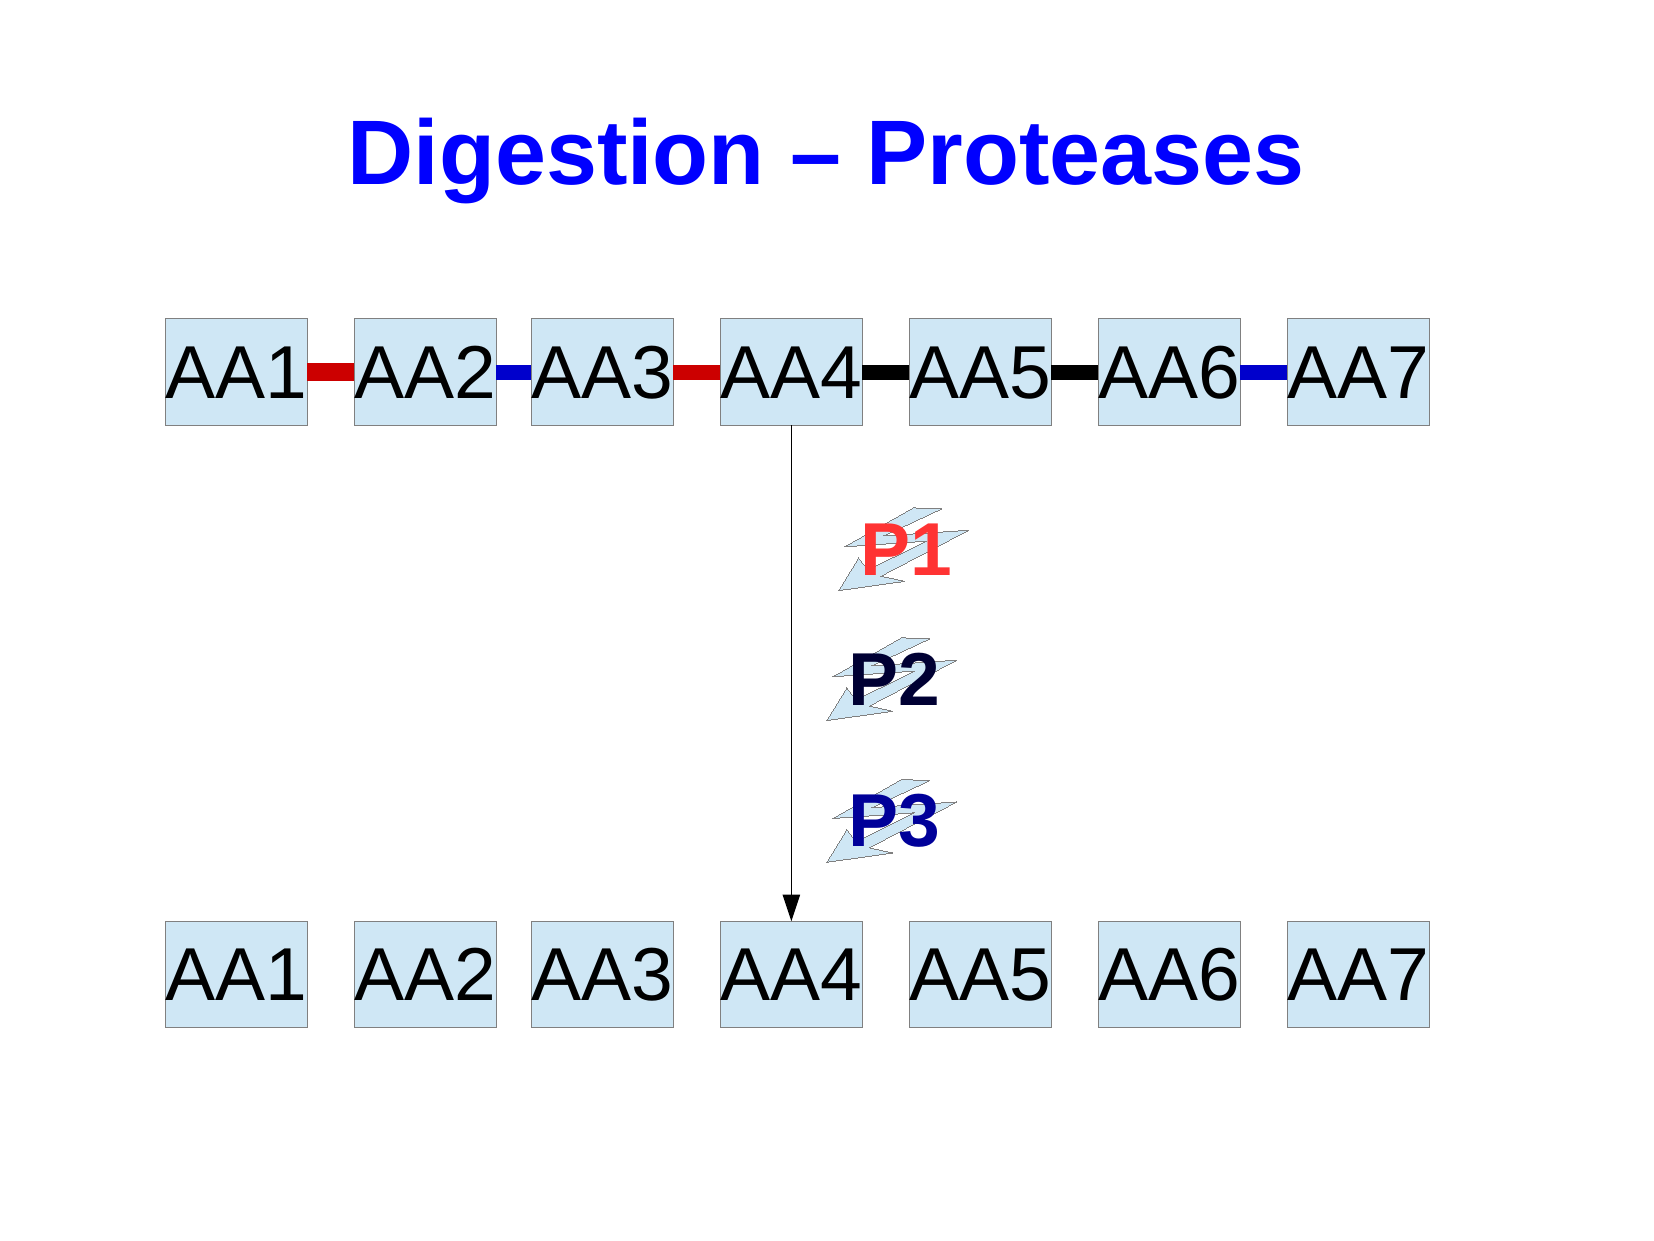

# Digestion – Proteases
AA1
AA2
AA3
AA4
AA5
AA6
AA7
P1
P2
P3
AA1
AA2
AA3
AA4
AA5
AA6
AA7